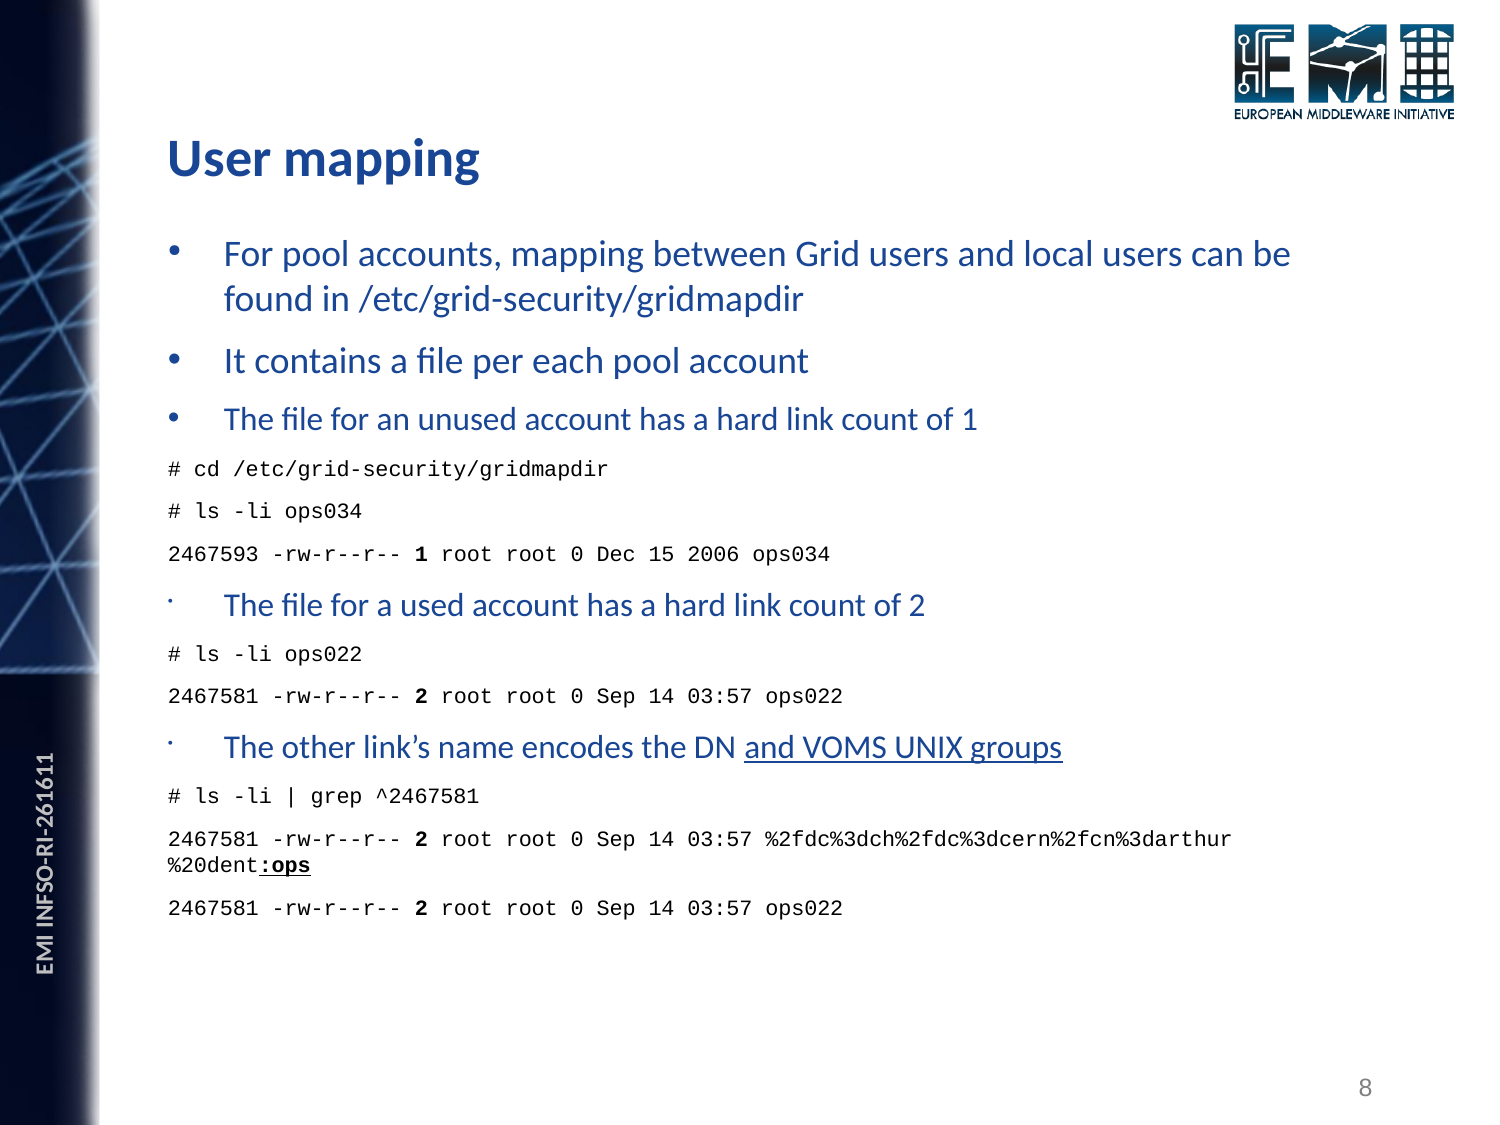

User mapping
# For pool accounts, mapping between Grid users and local users can be found in /etc/grid-security/gridmapdir
It contains a file per each pool account
The file for an unused account has a hard link count of 1
# cd /etc/grid-security/gridmapdir
# ls -li ops034
2467593 -rw-r--r-- 1 root root 0 Dec 15 2006 ops034
The file for a used account has a hard link count of 2
# ls -li ops022
2467581 -rw-r--r-- 2 root root 0 Sep 14 03:57 ops022
The other link’s name encodes the DN and VOMS UNIX groups
# ls -li | grep ^2467581
2467581 -rw-r--r-- 2 root root 0 Sep 14 03:57 %2fdc%3dch%2fdc%3dcern%2fcn%3darthur%20dent:ops
2467581 -rw-r--r-- 2 root root 0 Sep 14 03:57 ops022